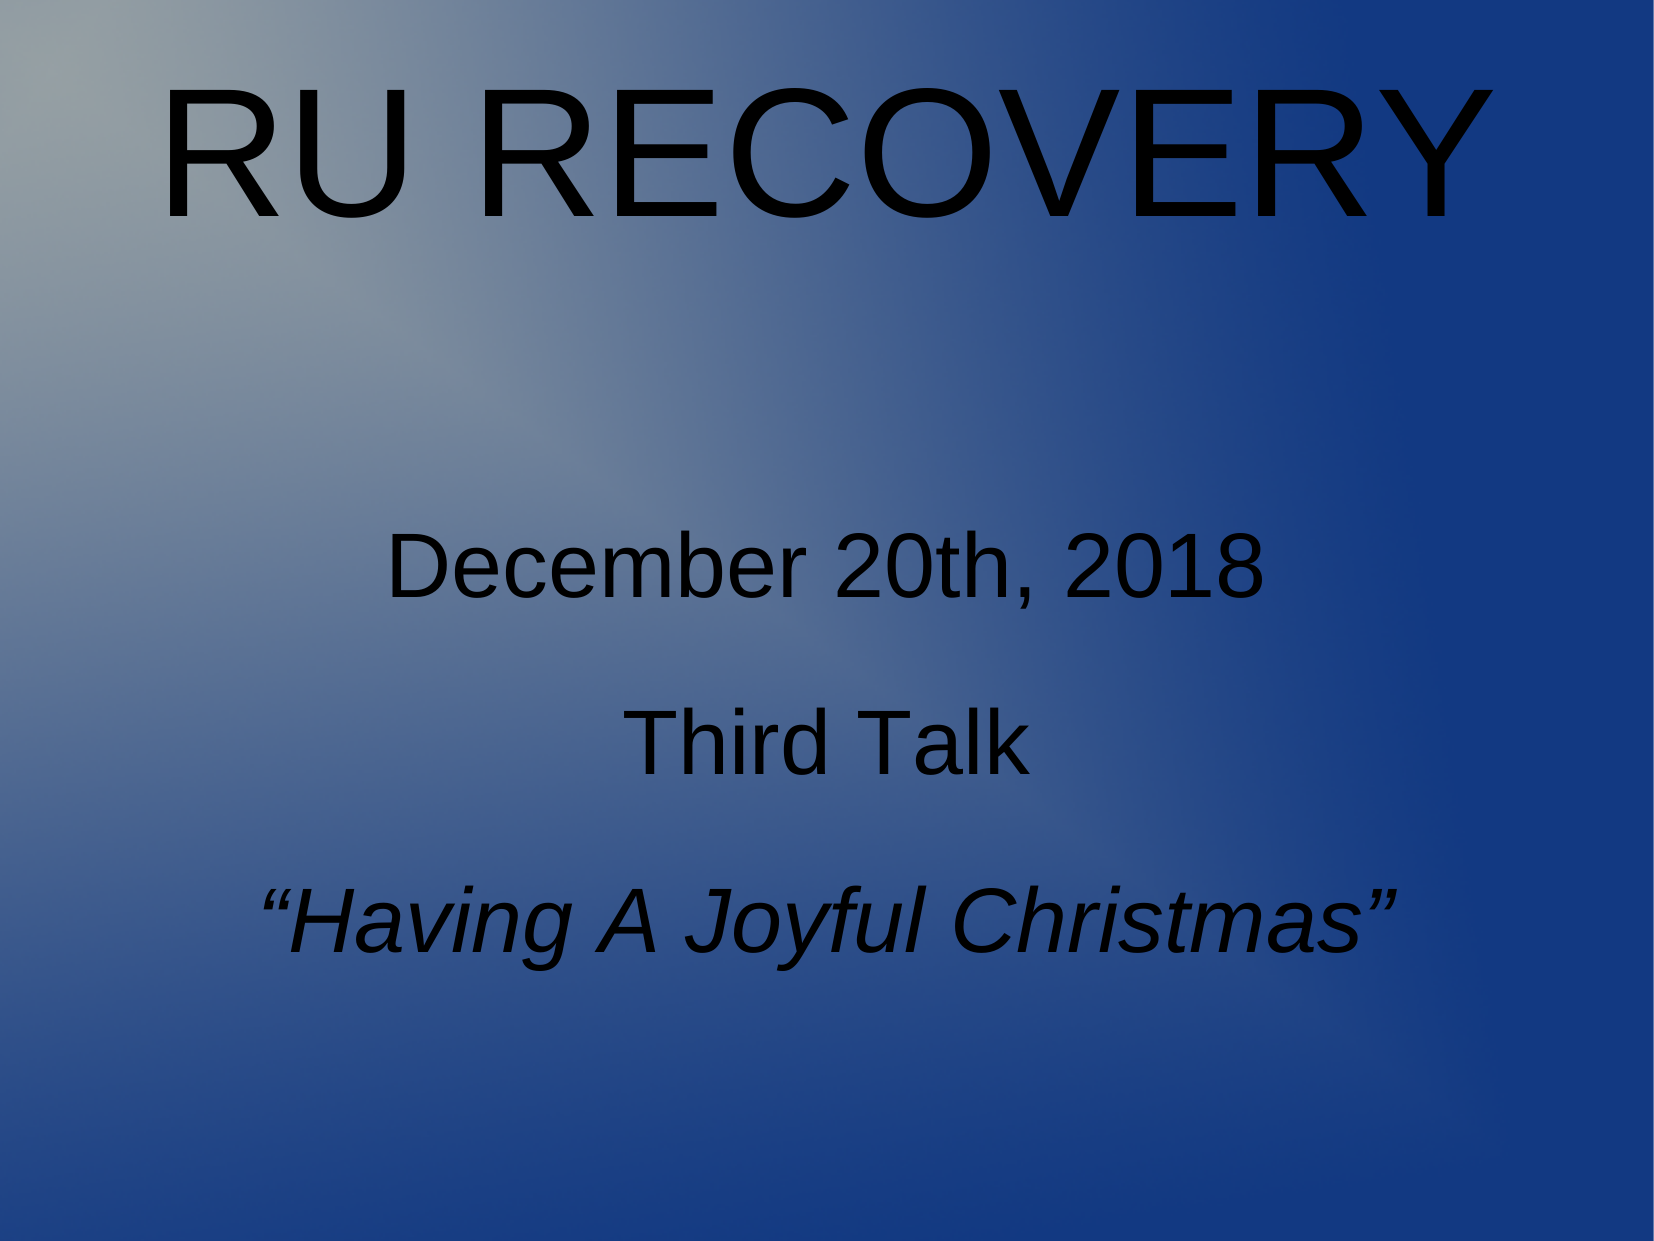

# RU RECOVERY
December 20th, 2018
Third Talk
“Having A Joyful Christmas”